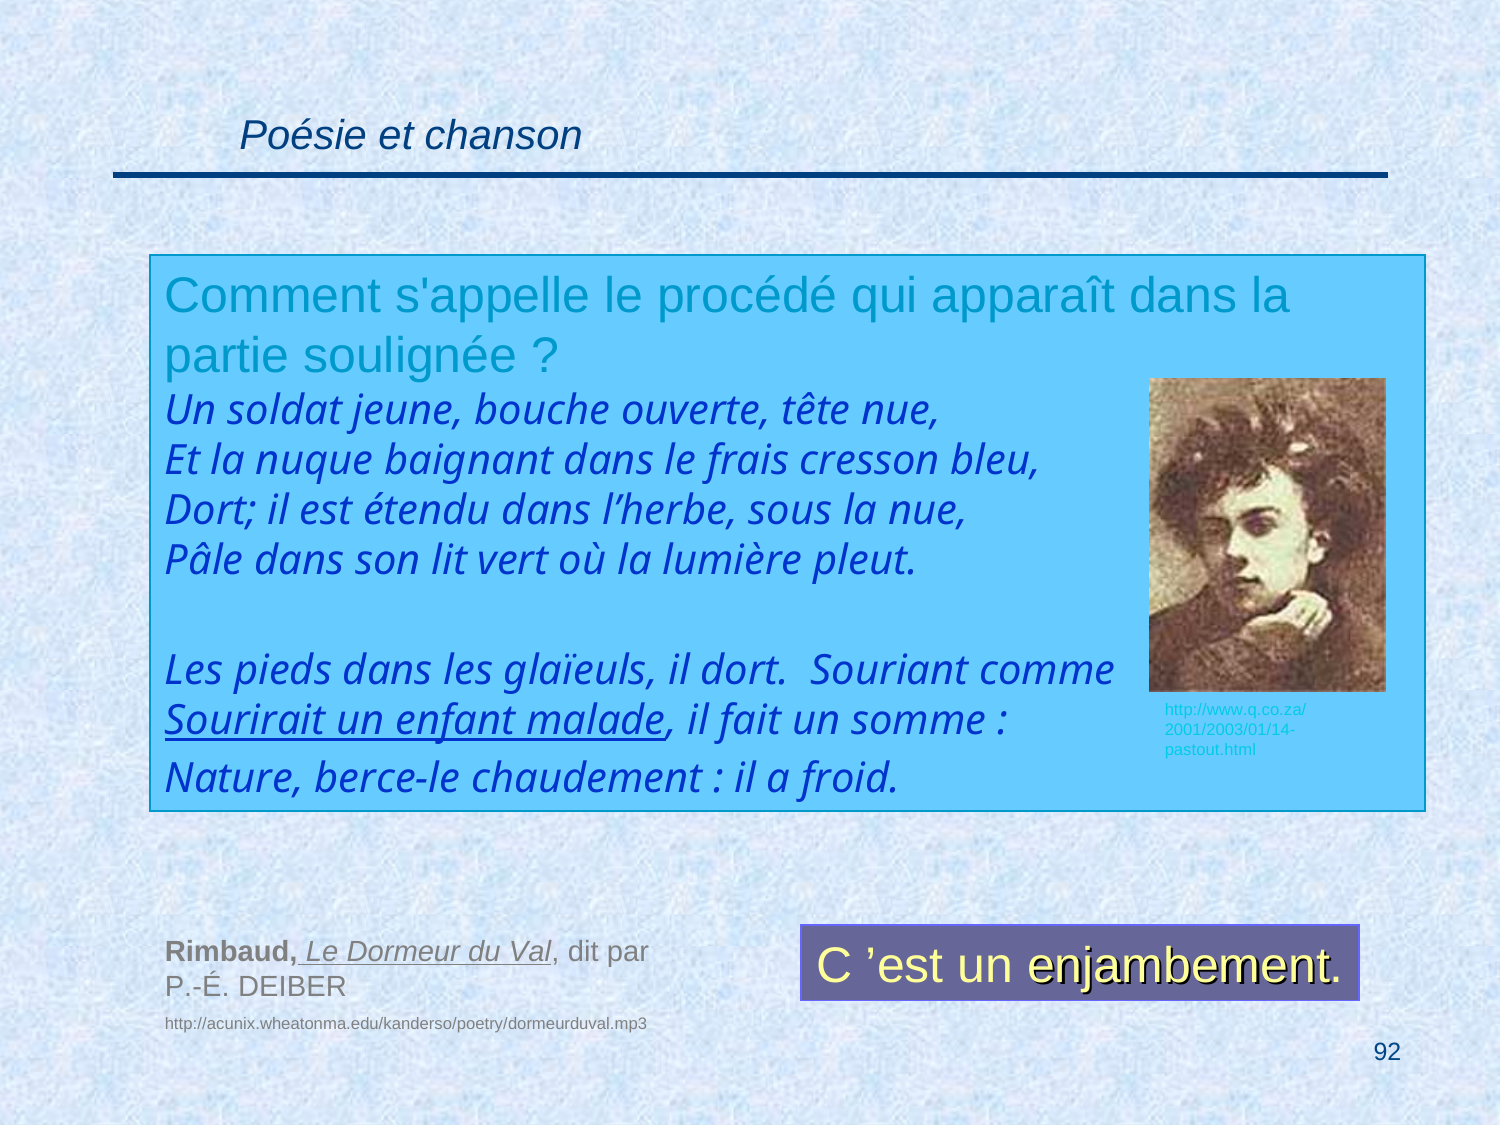

Poésie et chanson
Comment s'appelle le procédé qui apparaît dans la partie soulignée ?
Un soldat jeune, bouche ouverte, tête nue,
Et la nuque baignant dans le frais cresson bleu,
Dort; il est étendu dans l’herbe, sous la nue,
Pâle dans son lit vert où la lumière pleut.
Les pieds dans les glaïeuls, il dort. Souriant comme
Sourirait un enfant malade, il fait un somme :
Nature, berce-le chaudement : il a froid.
http://www.q.co.za/2001/2003/01/14-pastout.html
Rimbaud, Le Dormeur du Val, dit par P.-É. DEIBER
http://acunix.wheatonma.edu/kanderso/poetry/dormeurduval.mp3
C ’est un enjambement.
92